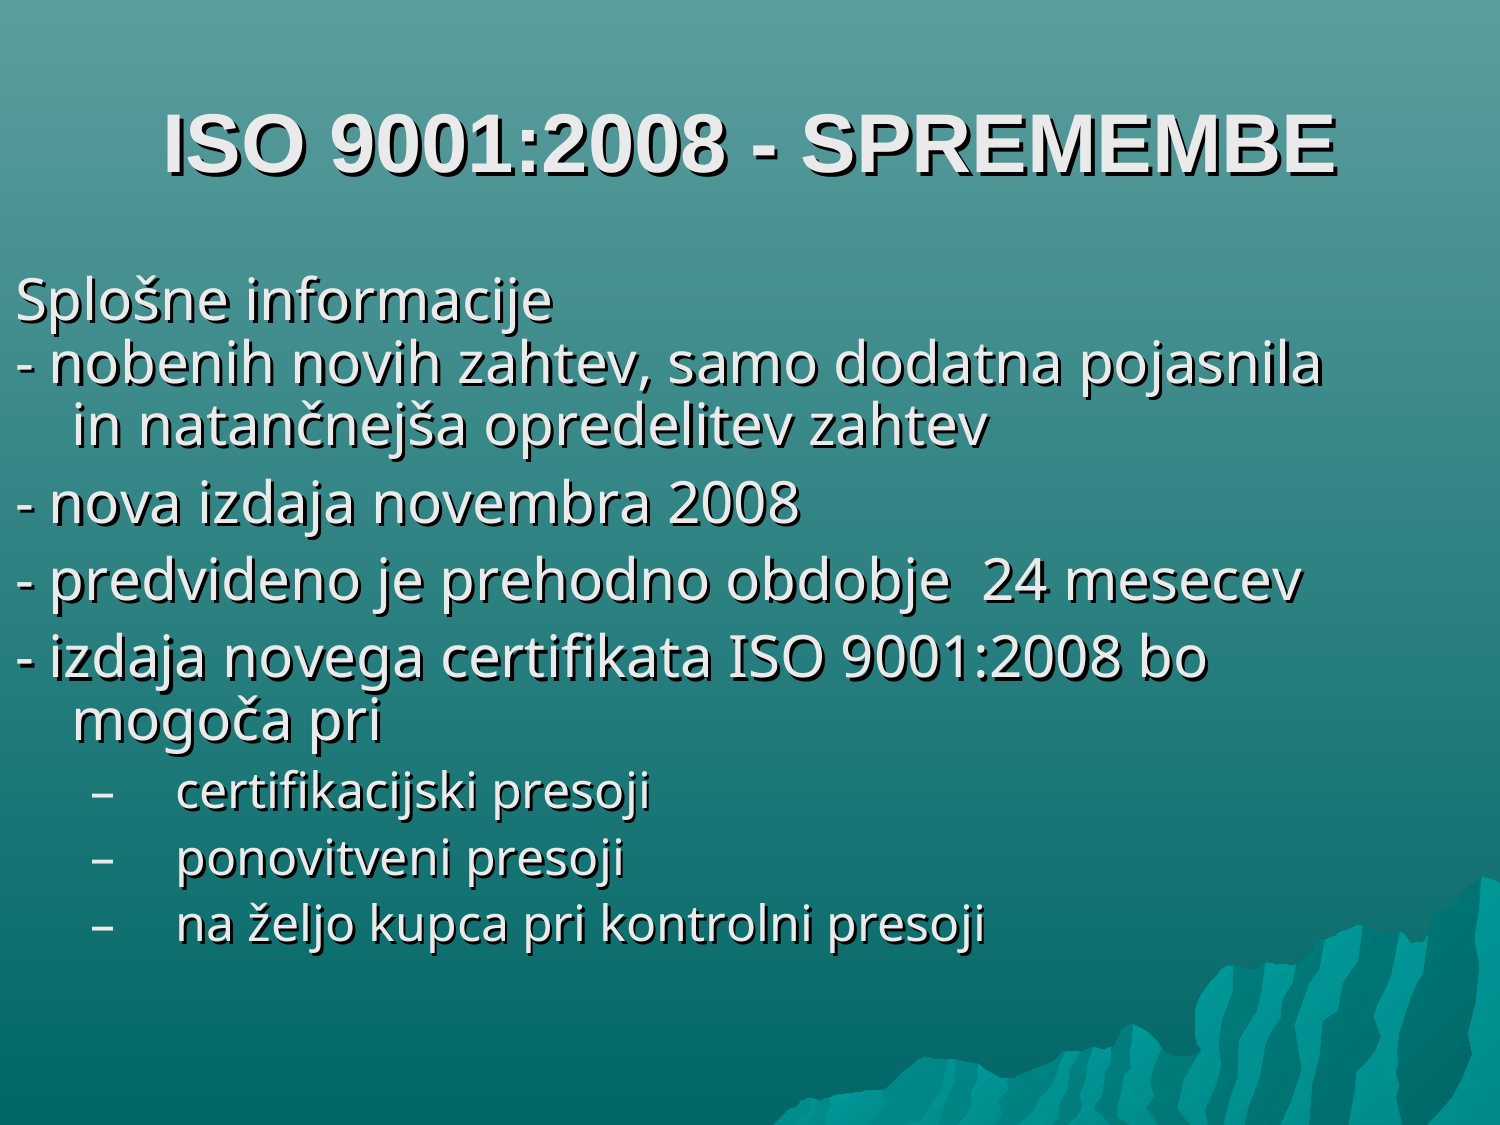

# ISO 9001:2008 - SPREMEMBE
Splošne informacije
- nobenih novih zahtev, samo dodatna pojasnila in natančnejša opredelitev zahtev
- nova izdaja novembra 2008
- predvideno je prehodno obdobje 24 mesecev
- izdaja novega certifikata ISO 9001:2008 bo mogoča pri
 certifikacijski presoji
 ponovitveni presoji
 na željo kupca pri kontrolni presoji